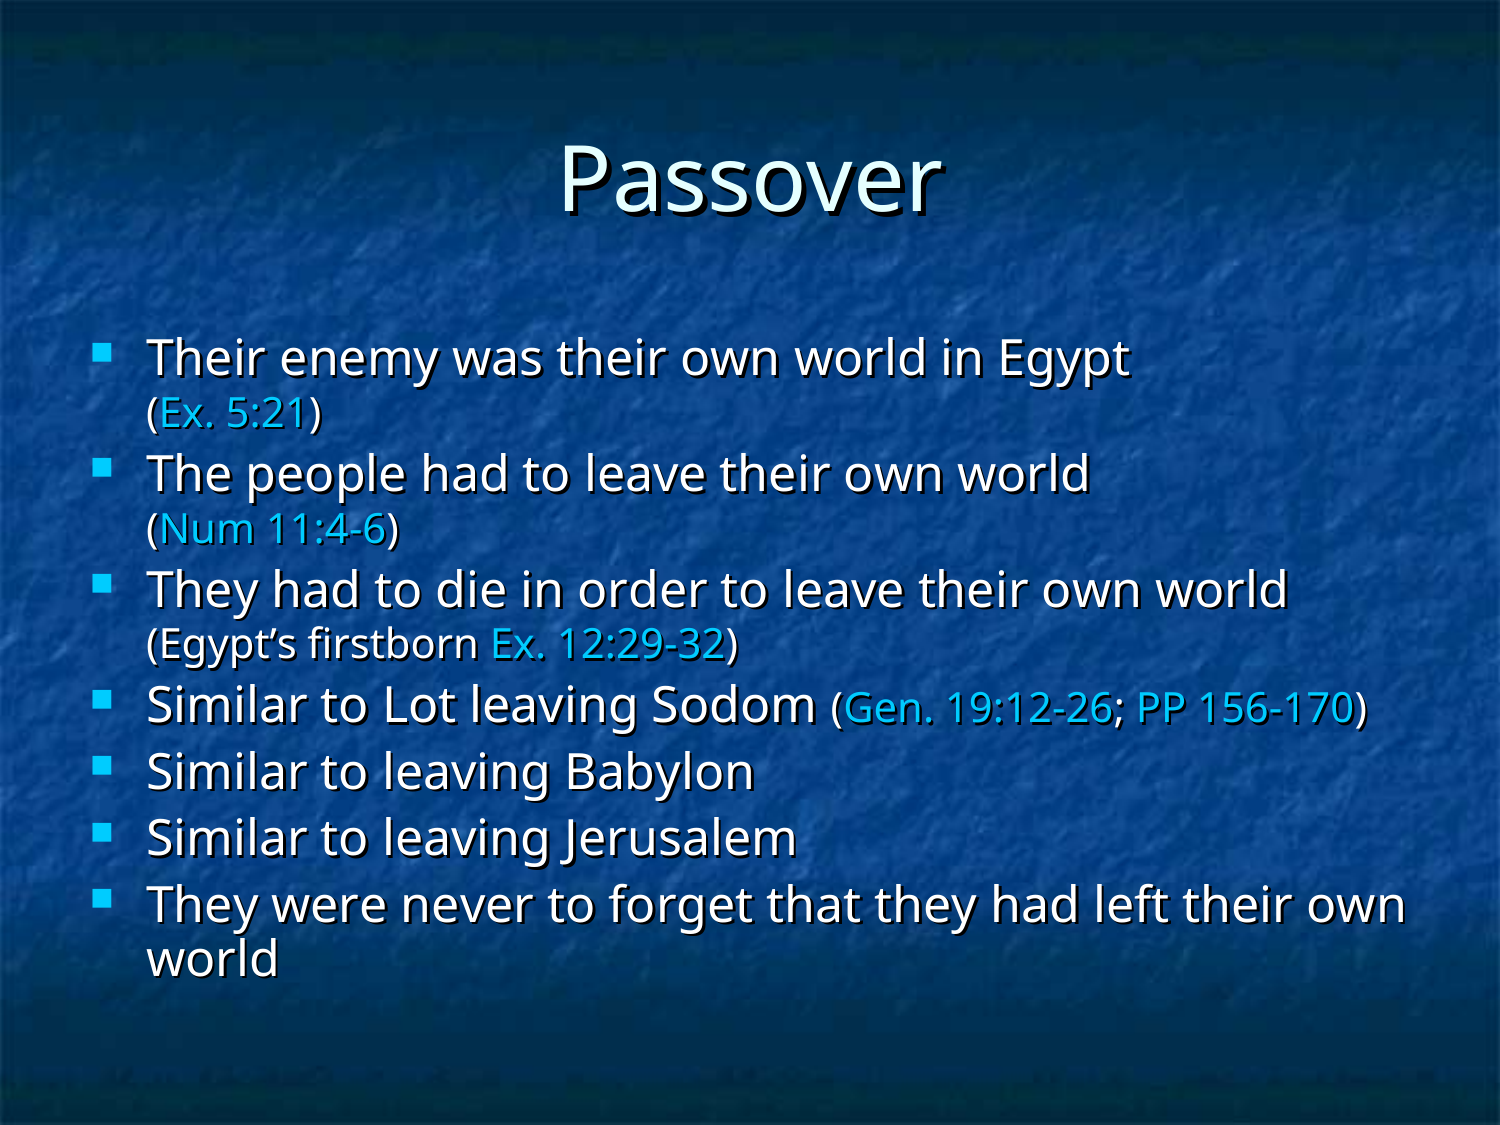

# Passover
Their enemy was their own world in Egypt
(Ex. 5:21)
The people had to leave their own world
(Num 11:4-6)
They had to die in order to leave their own world (Egypt’s firstborn Ex. 12:29-32)
Similar to Lot leaving Sodom (Gen. 19:12-26; PP 156-170)
Similar to leaving Babylon
Similar to leaving Jerusalem
They were never to forget that they had left their own world